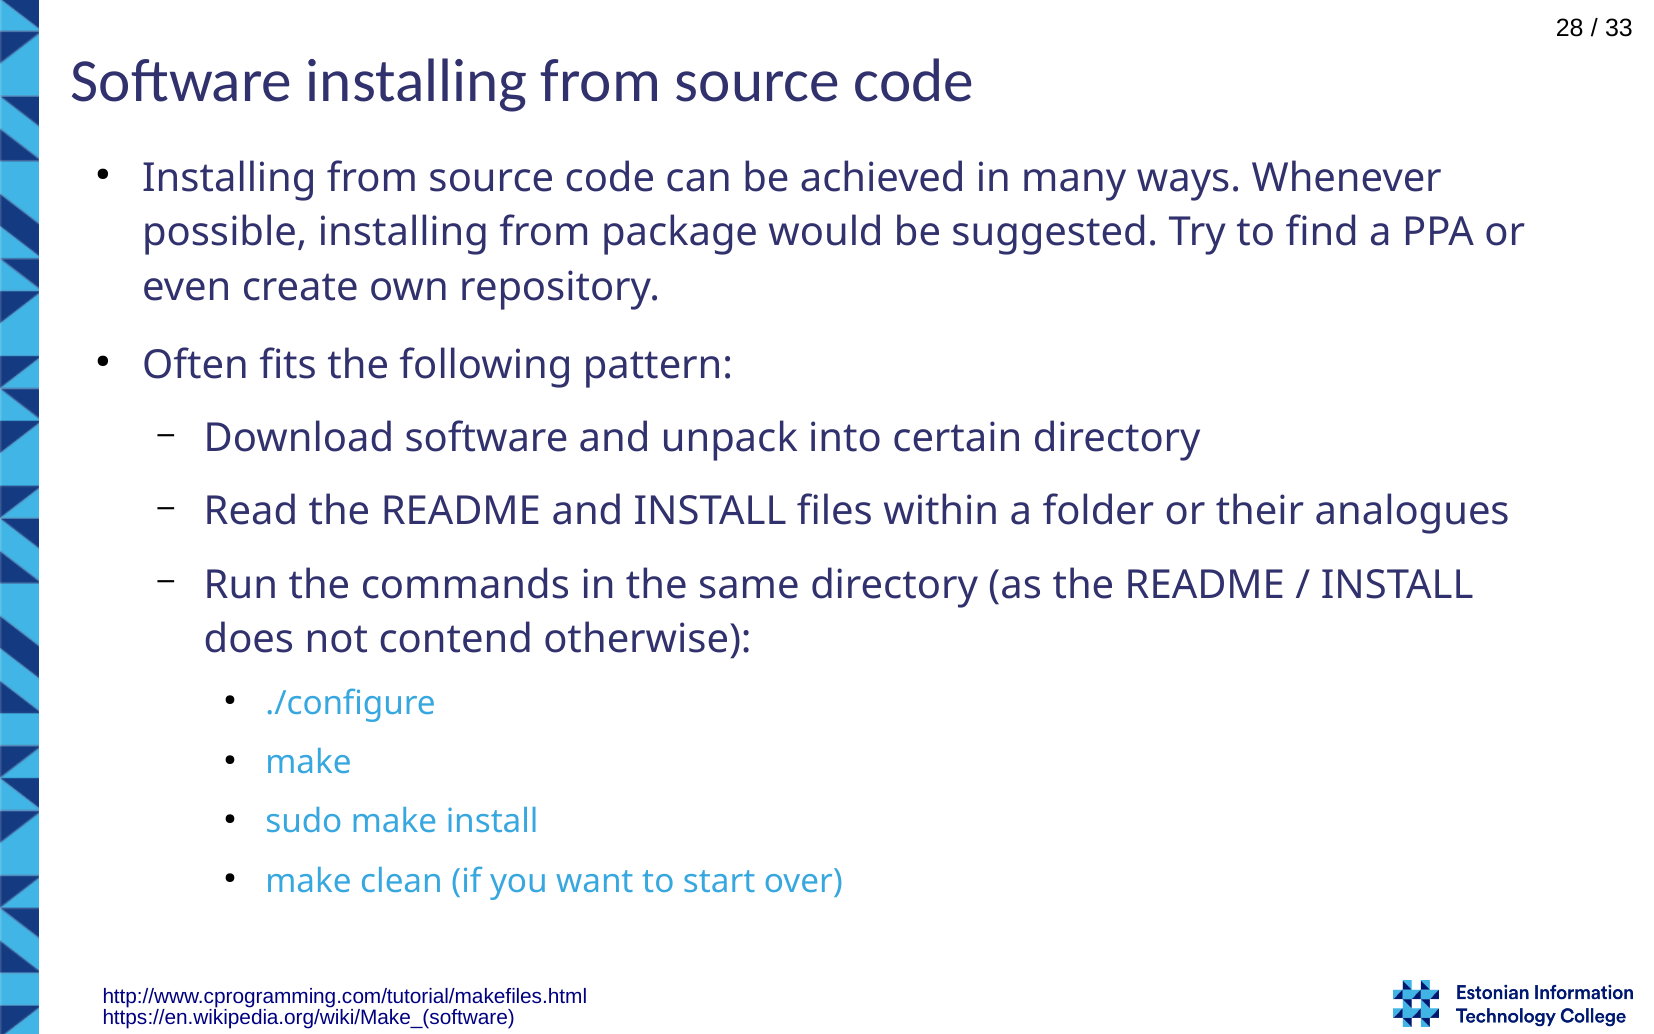

# Software installing from source code
Installing from source code can be achieved in many ways. Whenever possible, installing from package would be suggested. Try to find a PPA or even create own repository.
Often fits the following pattern:
Download software and unpack into certain directory
Read the README and INSTALL files within a folder or their analogues
Run the commands in the same directory (as the README / INSTALL does not contend otherwise):
./configure
make
sudo make install
make clean (if you want to start over)
http://www.cprogramming.com/tutorial/makefiles.html
https://en.wikipedia.org/wiki/Make_(software)